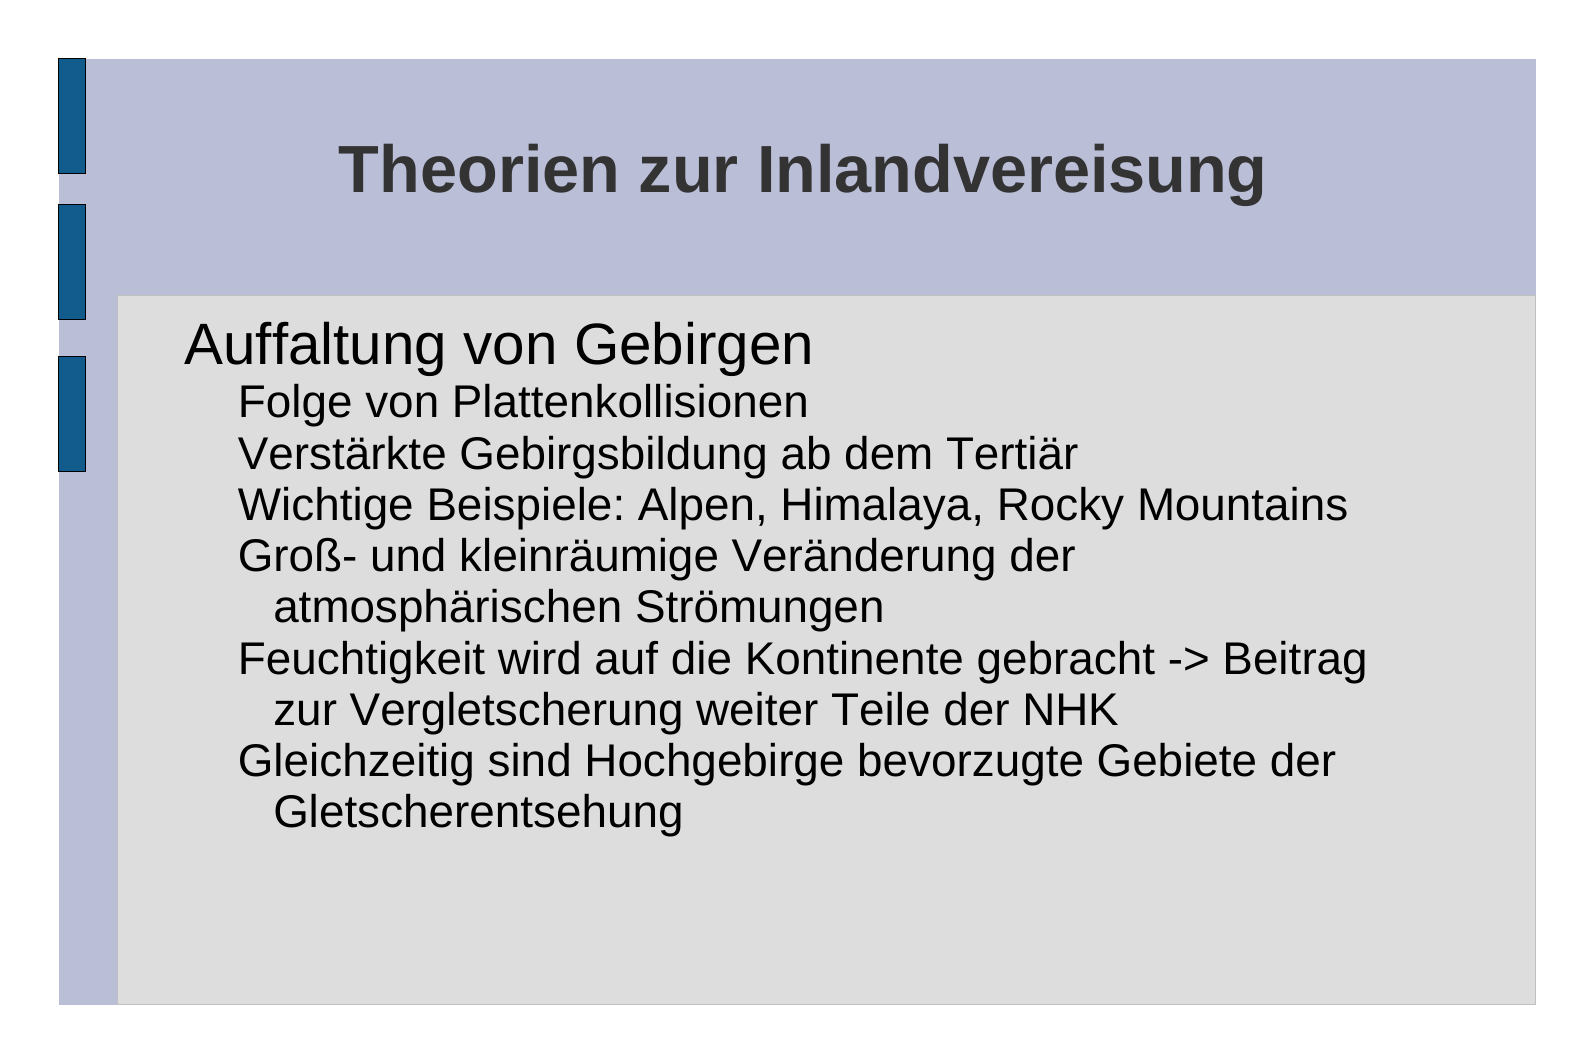

# Theorien zur Inlandvereisung
Auffaltung von Gebirgen
Folge von Plattenkollisionen
Verstärkte Gebirgsbildung ab dem Tertiär
Wichtige Beispiele: Alpen, Himalaya, Rocky Mountains
Groß- und kleinräumige Veränderung der atmosphärischen Strömungen
Feuchtigkeit wird auf die Kontinente gebracht -> Beitrag zur Vergletscherung weiter Teile der NHK
Gleichzeitig sind Hochgebirge bevorzugte Gebiete der Gletscherentsehung